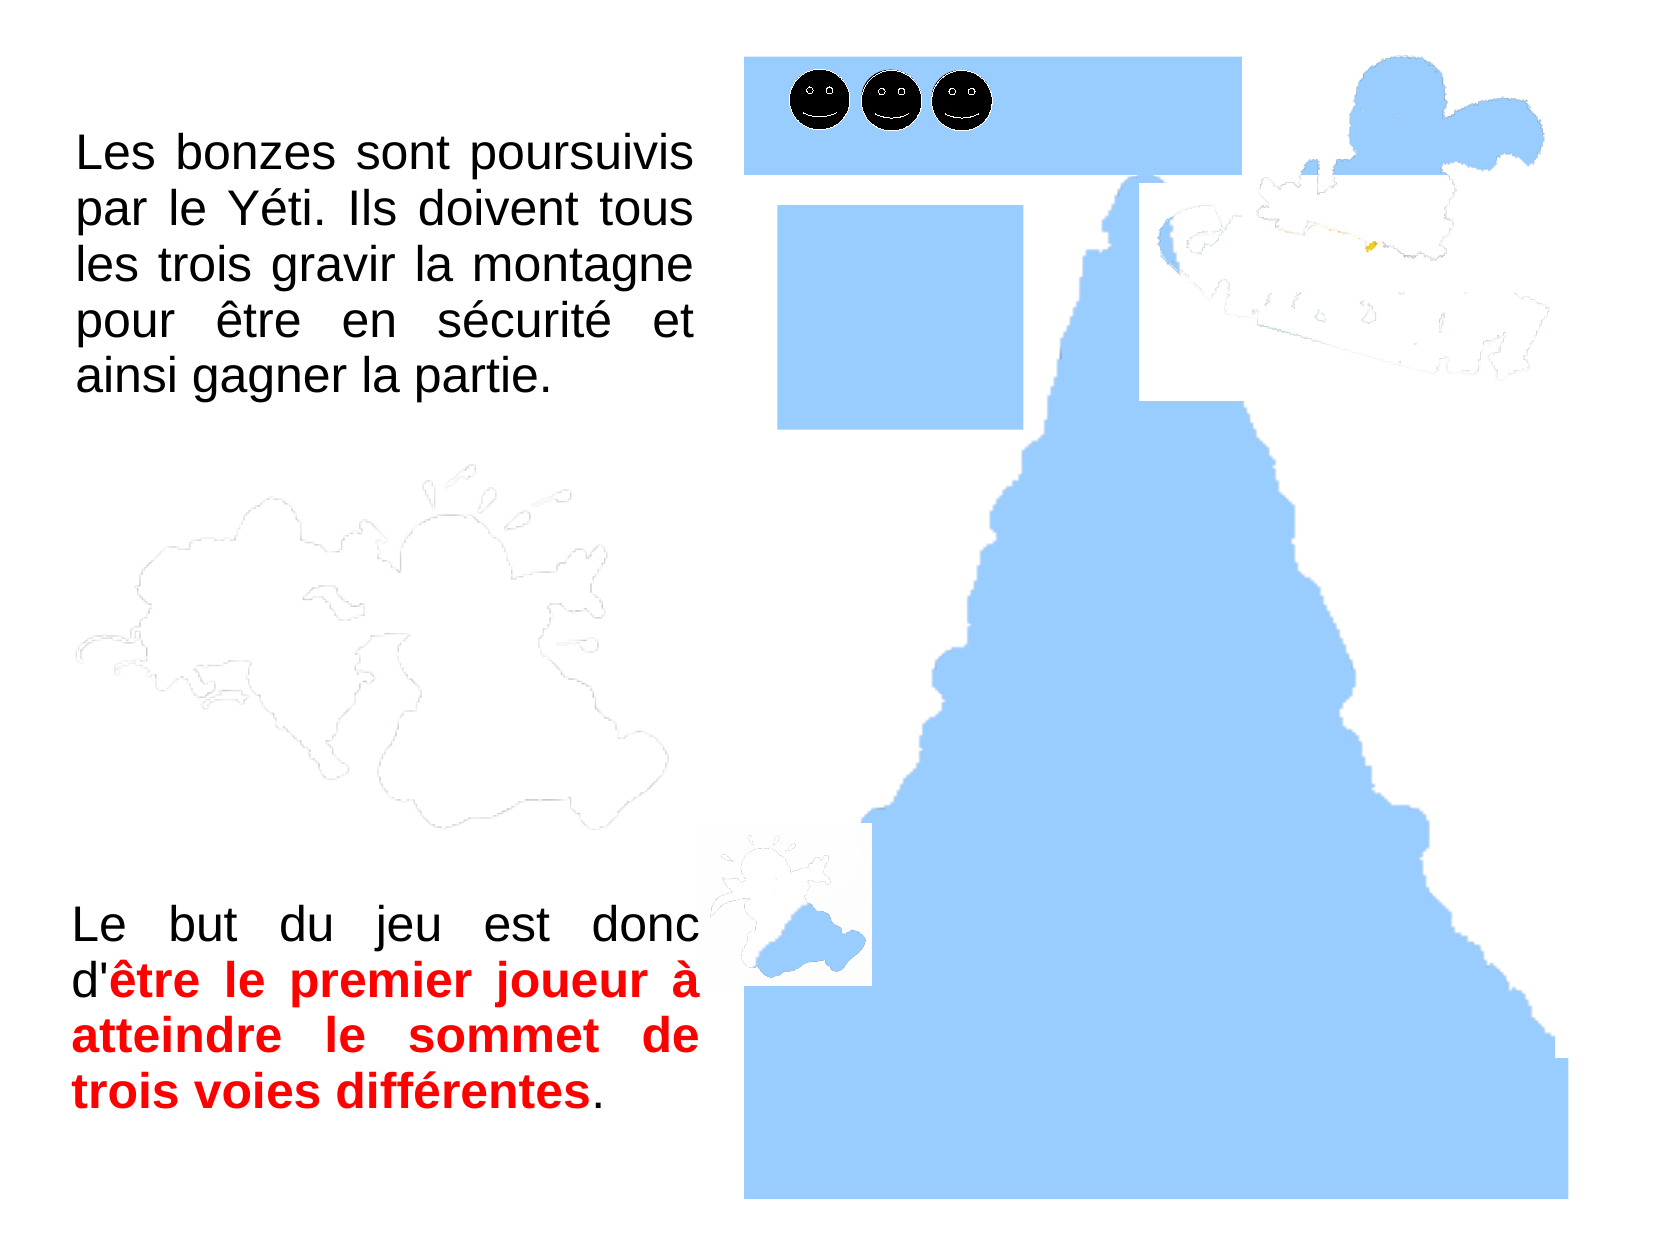

Les bonzes sont poursuivis par le Yéti. Ils doivent tous les trois gravir la montagne pour être en sécurité et ainsi gagner la partie.
Le but du jeu est donc d'être le premier joueur à atteindre le sommet de trois voies différentes.